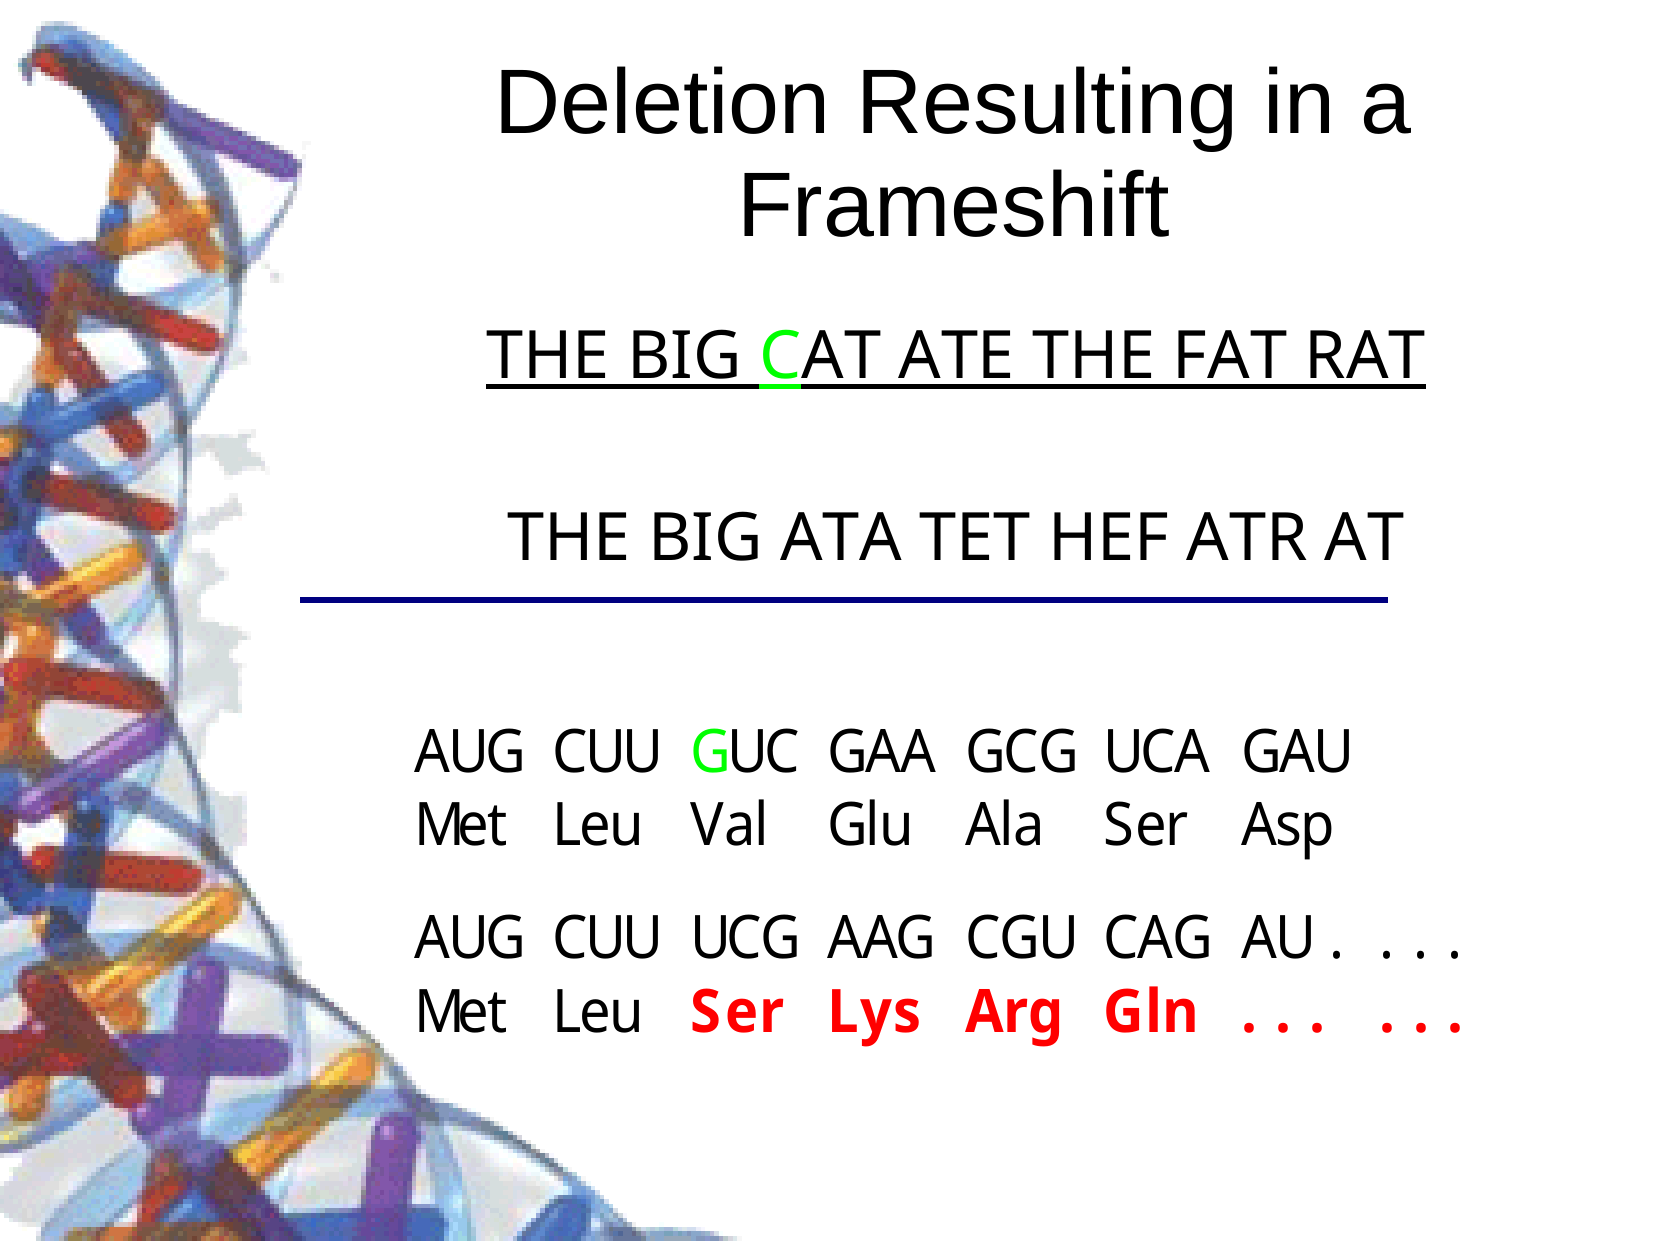

# Deletion Resulting in a Frameshift
THE BIG CAT ATE THE FAT RAT
THE BIG ATA TET HEF ATR AT